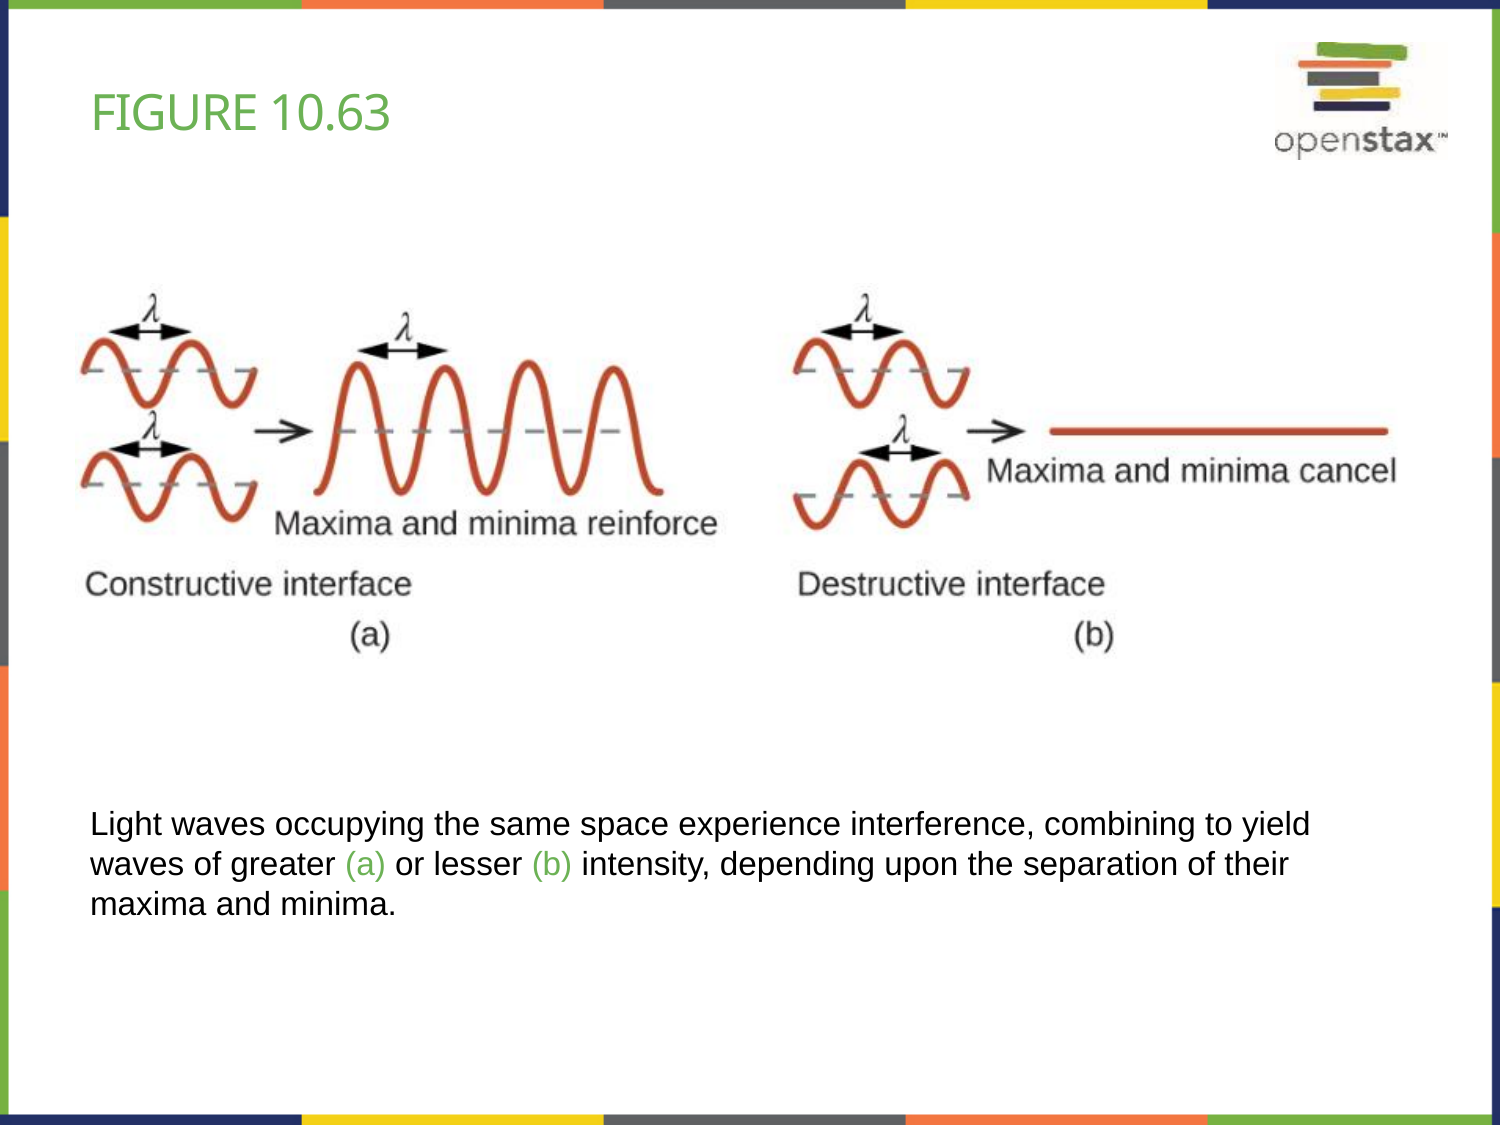

# Figure 10.63
Light waves occupying the same space experience interference, combining to yield waves of greater (a) or lesser (b) intensity, depending upon the separation of their maxima and minima.